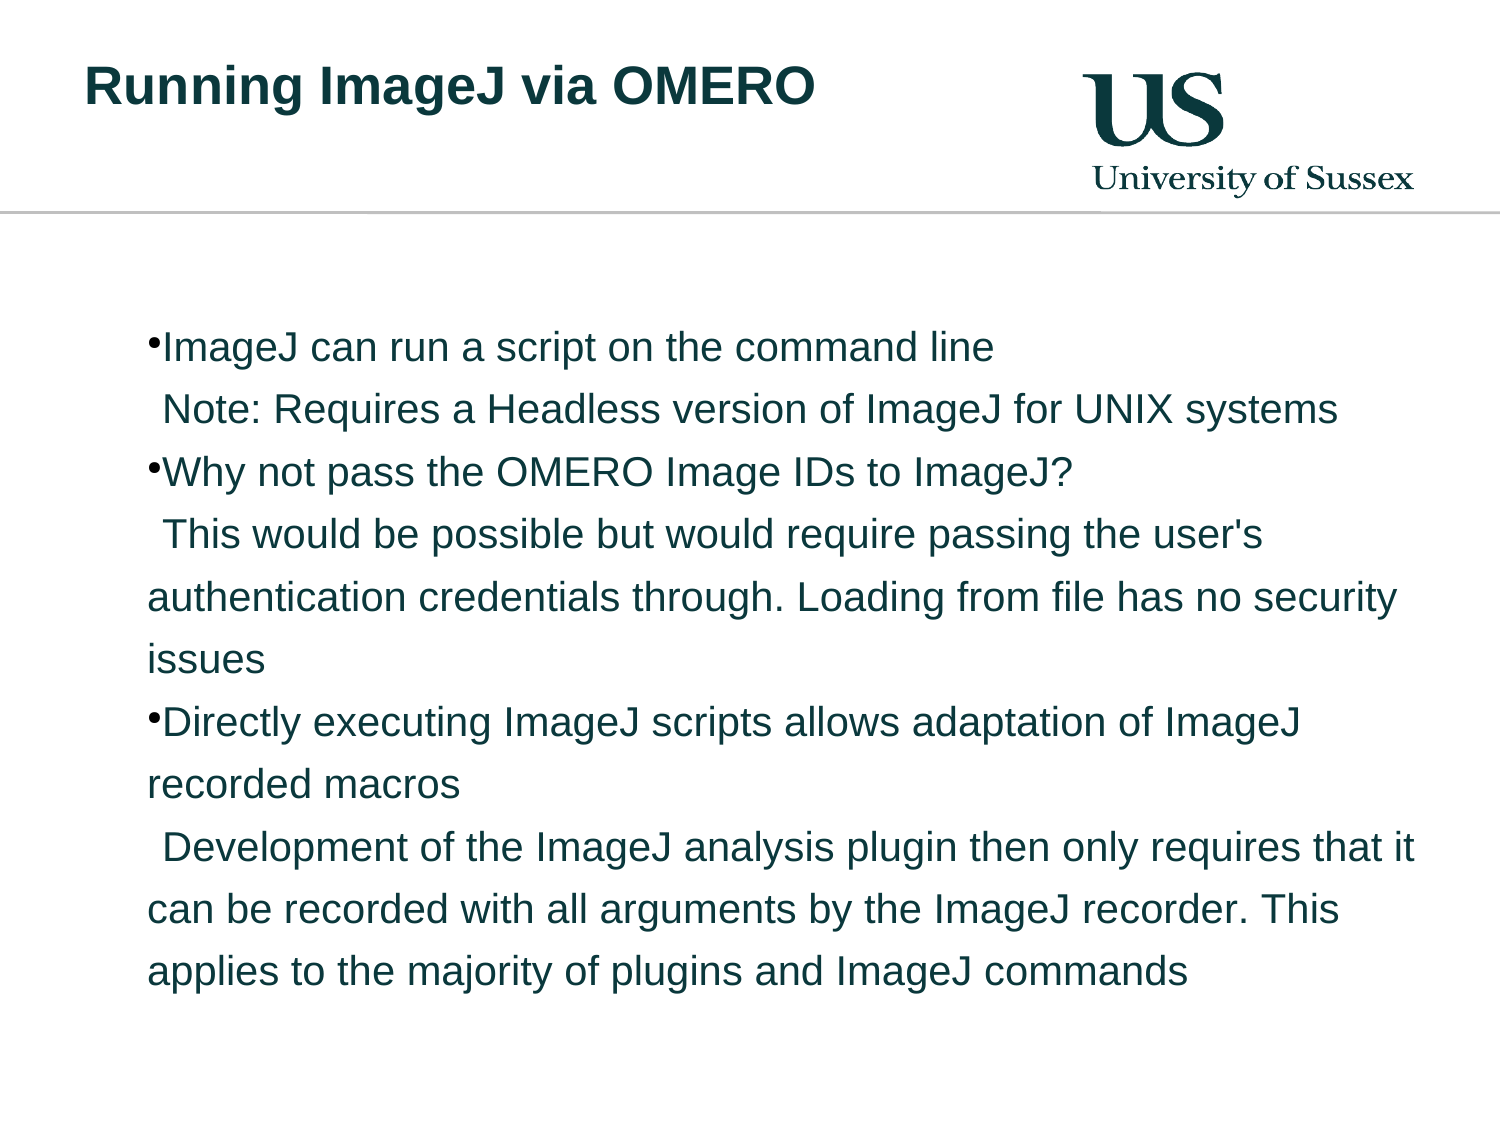

# Running ImageJ via OMERO
ImageJ can run a script on the command line
Note: Requires a Headless version of ImageJ for UNIX systems
Why not pass the OMERO Image IDs to ImageJ?
This would be possible but would require passing the user's authentication credentials through. Loading from file has no security issues
Directly executing ImageJ scripts allows adaptation of ImageJ recorded macros
Development of the ImageJ analysis plugin then only requires that it can be recorded with all arguments by the ImageJ recorder. This applies to the majority of plugins and ImageJ commands